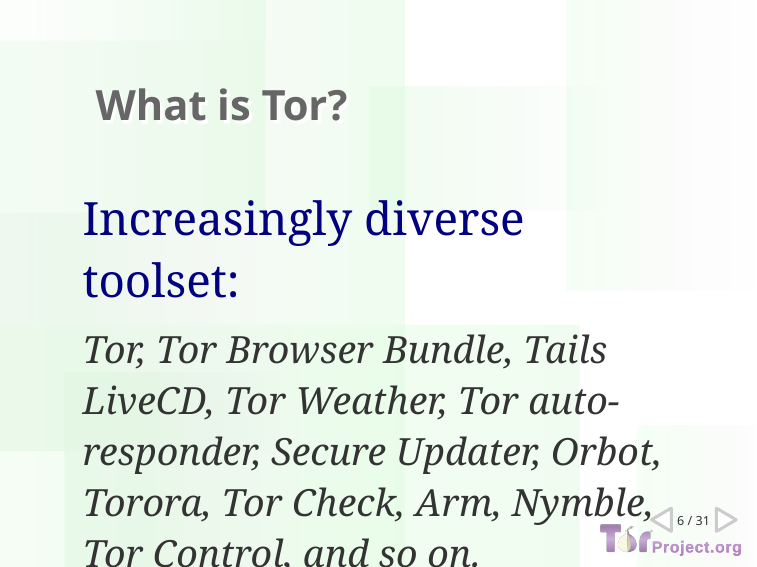

What is Tor?
Increasingly diverse toolset:
Tor, Tor Browser Bundle, Tails LiveCD, Tor Weather, Tor auto-responder, Secure Updater, Orbot, Torora, Tor Check, Arm, Nymble, Tor Control, and so on.